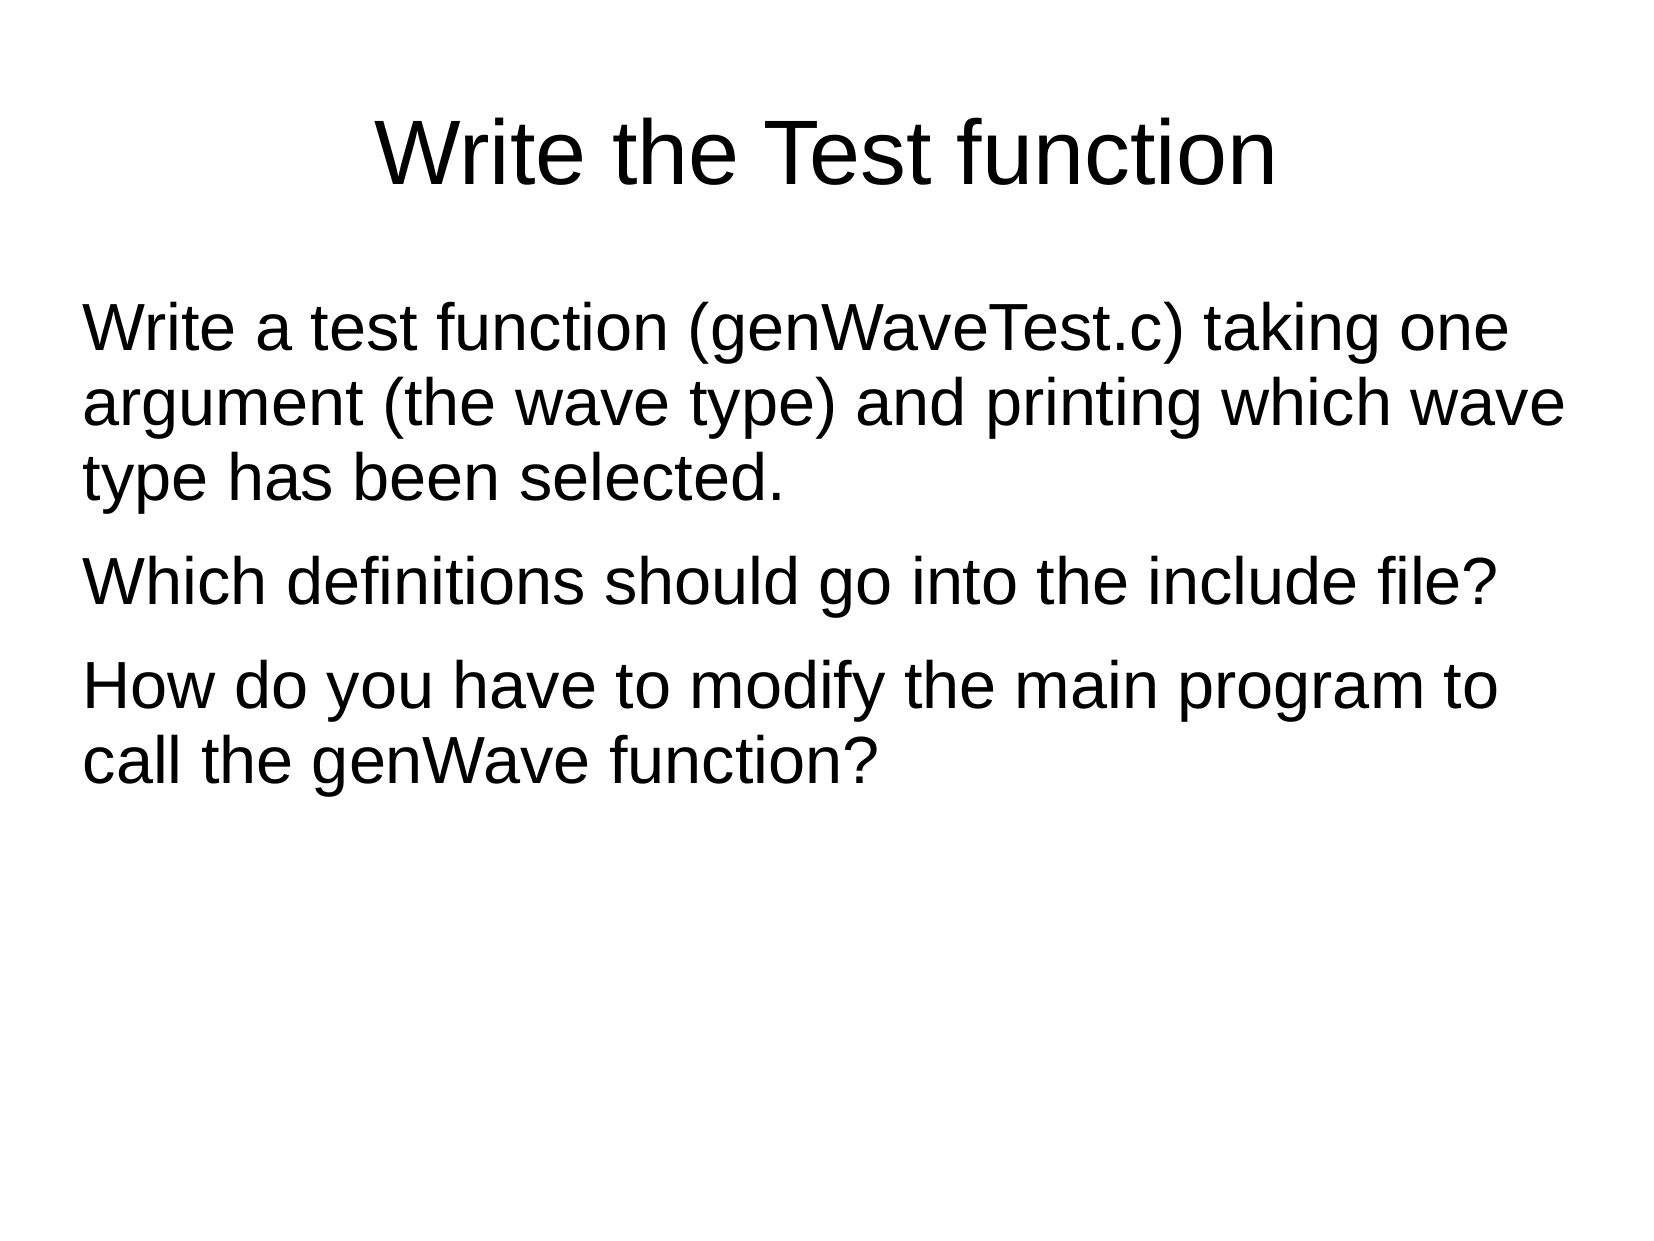

# Write the Test function
Write a test function (genWaveTest.c) taking one argument (the wave type) and printing which wave type has been selected.
Which definitions should go into the include file?
How do you have to modify the main program to call the genWave function?